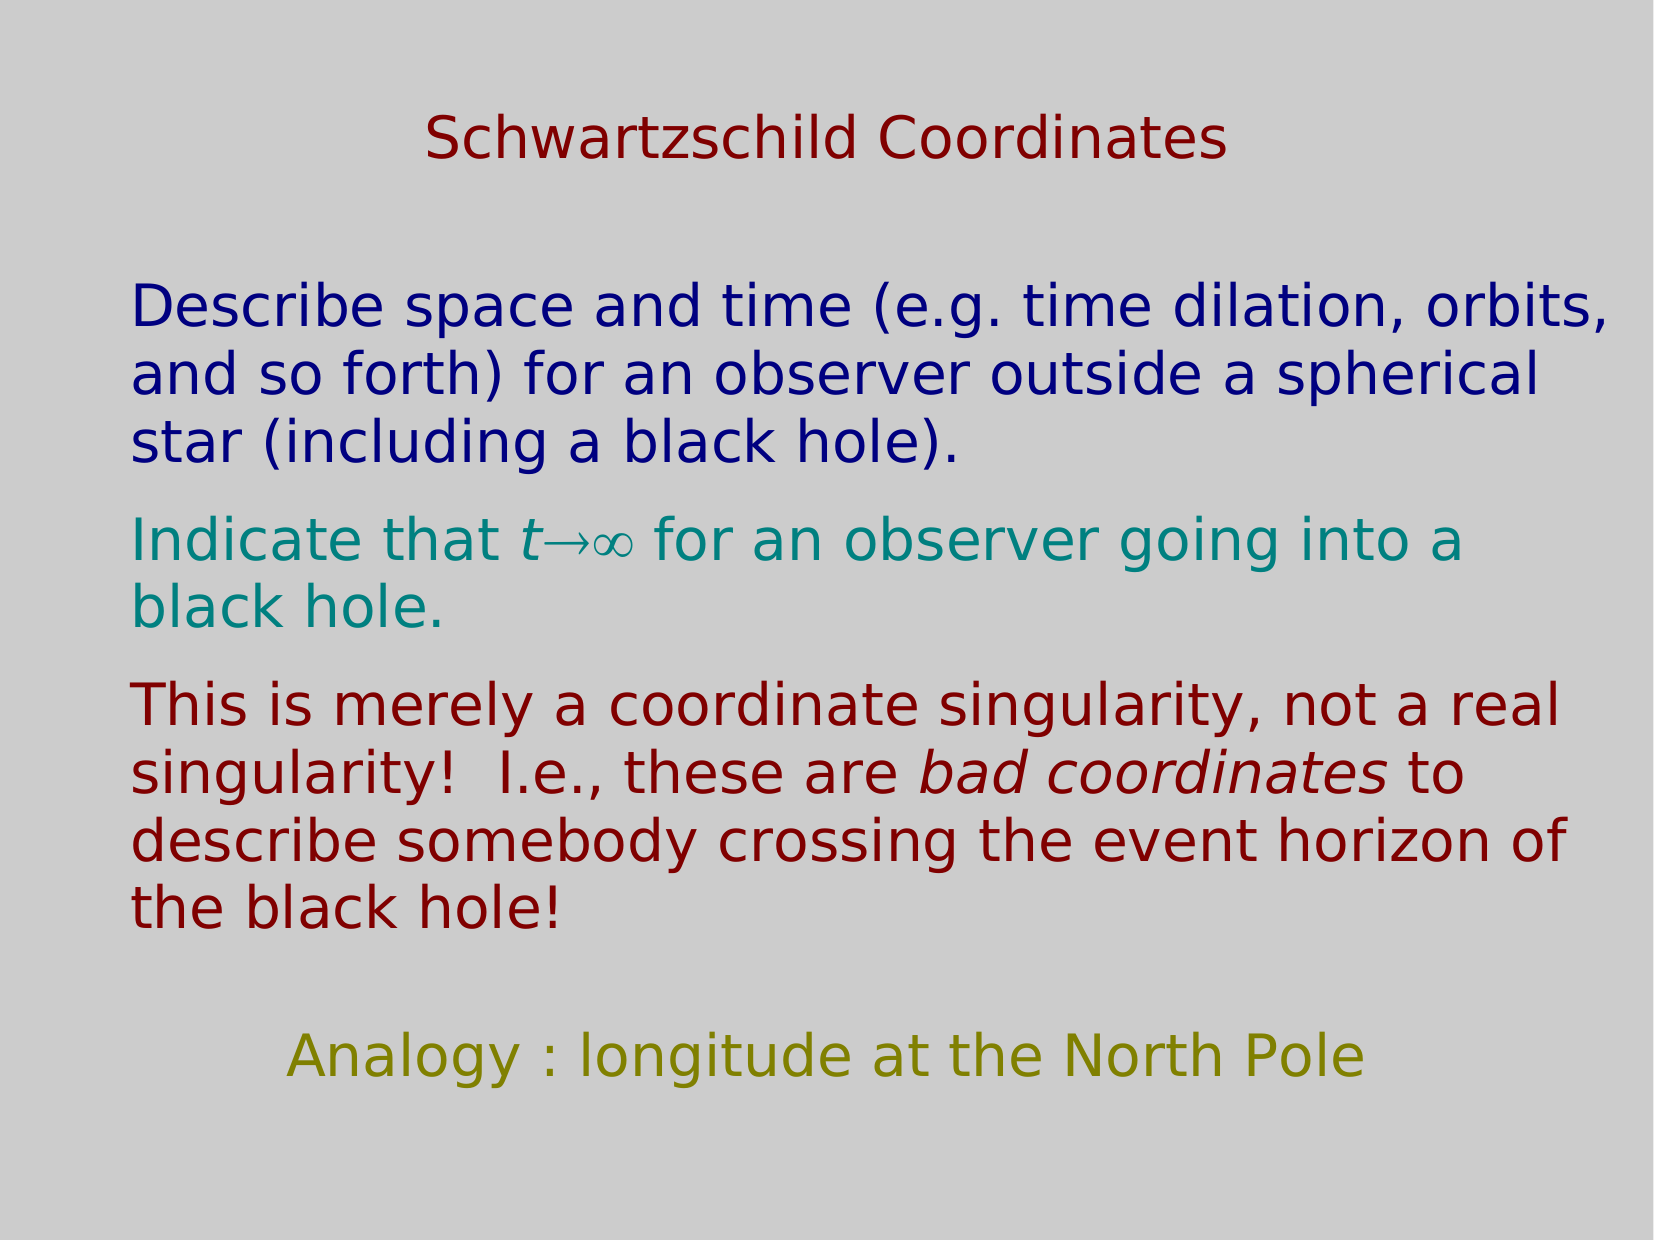

Schwartzschild Coordinates
Describe space and time (e.g. time dilation, orbits, and so forth) for an observer outside a spherical star (including a black hole).
Indicate that t∞ for an observer going into a black hole.
This is merely a coordinate singularity, not a real singularity! I.e., these are bad coordinates to describe somebody crossing the event horizon of the black hole!
Analogy : longitude at the North Pole